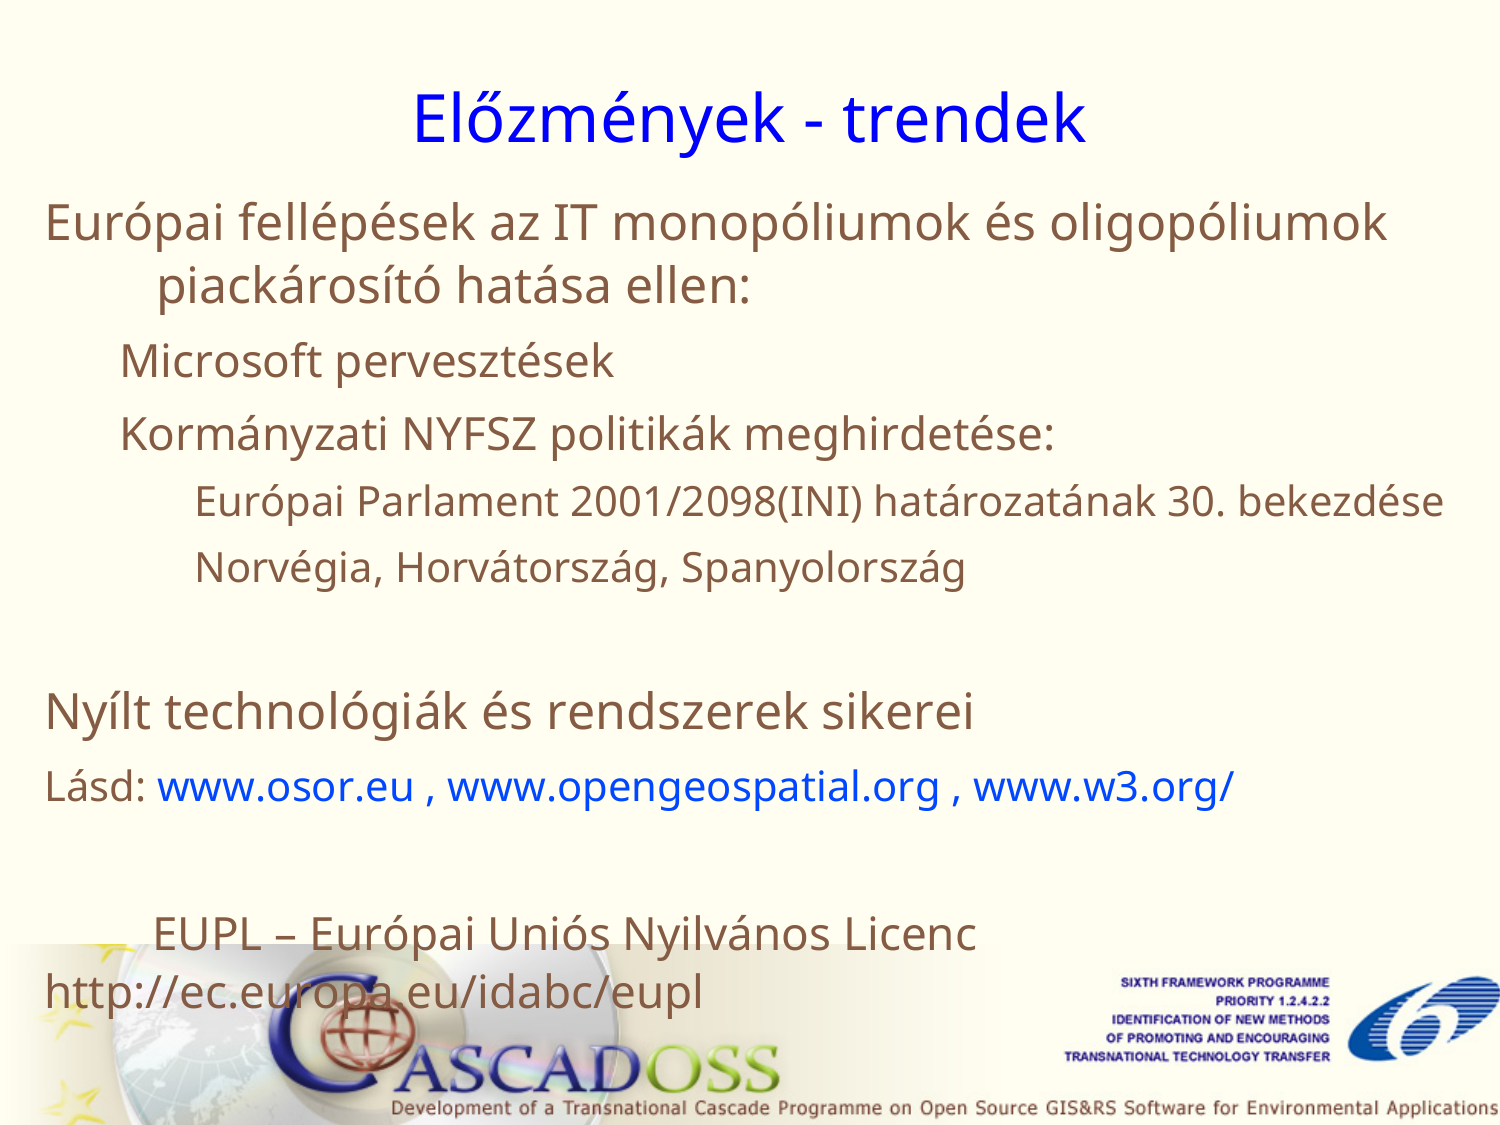

# Előzmények - trendek
Európai fellépések az IT monopóliumok és oligopóliumok piackárosító hatása ellen:
Microsoft pervesztések
Kormányzati NYFSZ politikák meghirdetése:
Európai Parlament 2001/2098(INI) határozatának 30. bekezdése
Norvégia, Horvátország, Spanyolország
Nyílt technológiák és rendszerek sikerei
Lásd: www.osor.eu , www.opengeospatial.org , www.w3.org/
 EUPL – Európai Uniós Nyilvános Licenc http://ec.europa.eu/idabc/eupl